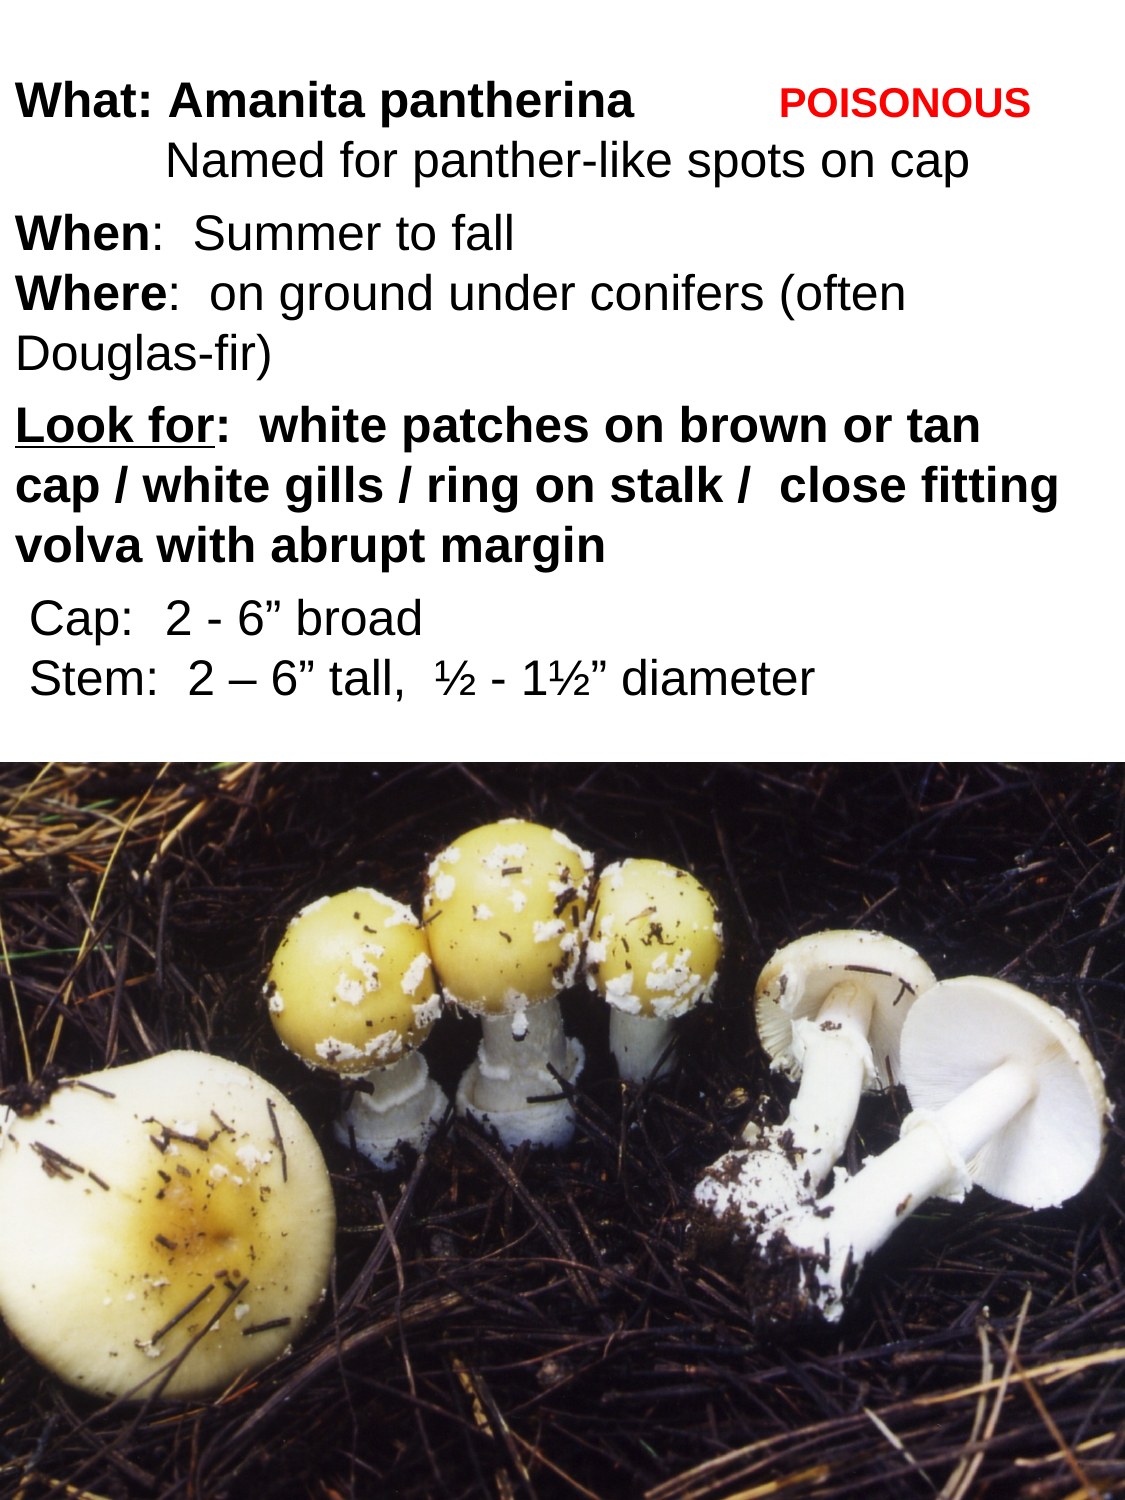

What: Amanita pantherina	 POISONOUS
	Named for panther-like spots on cap
When: Summer to fall
Where: on ground under conifers (often Douglas-fir)
Look for: white patches on brown or tan cap / white gills / ring on stalk / close fitting volva with abrupt margin
 Cap: 	2 - 6” broad
 Stem: 2 – 6” tall, ½ - 1½” diameter